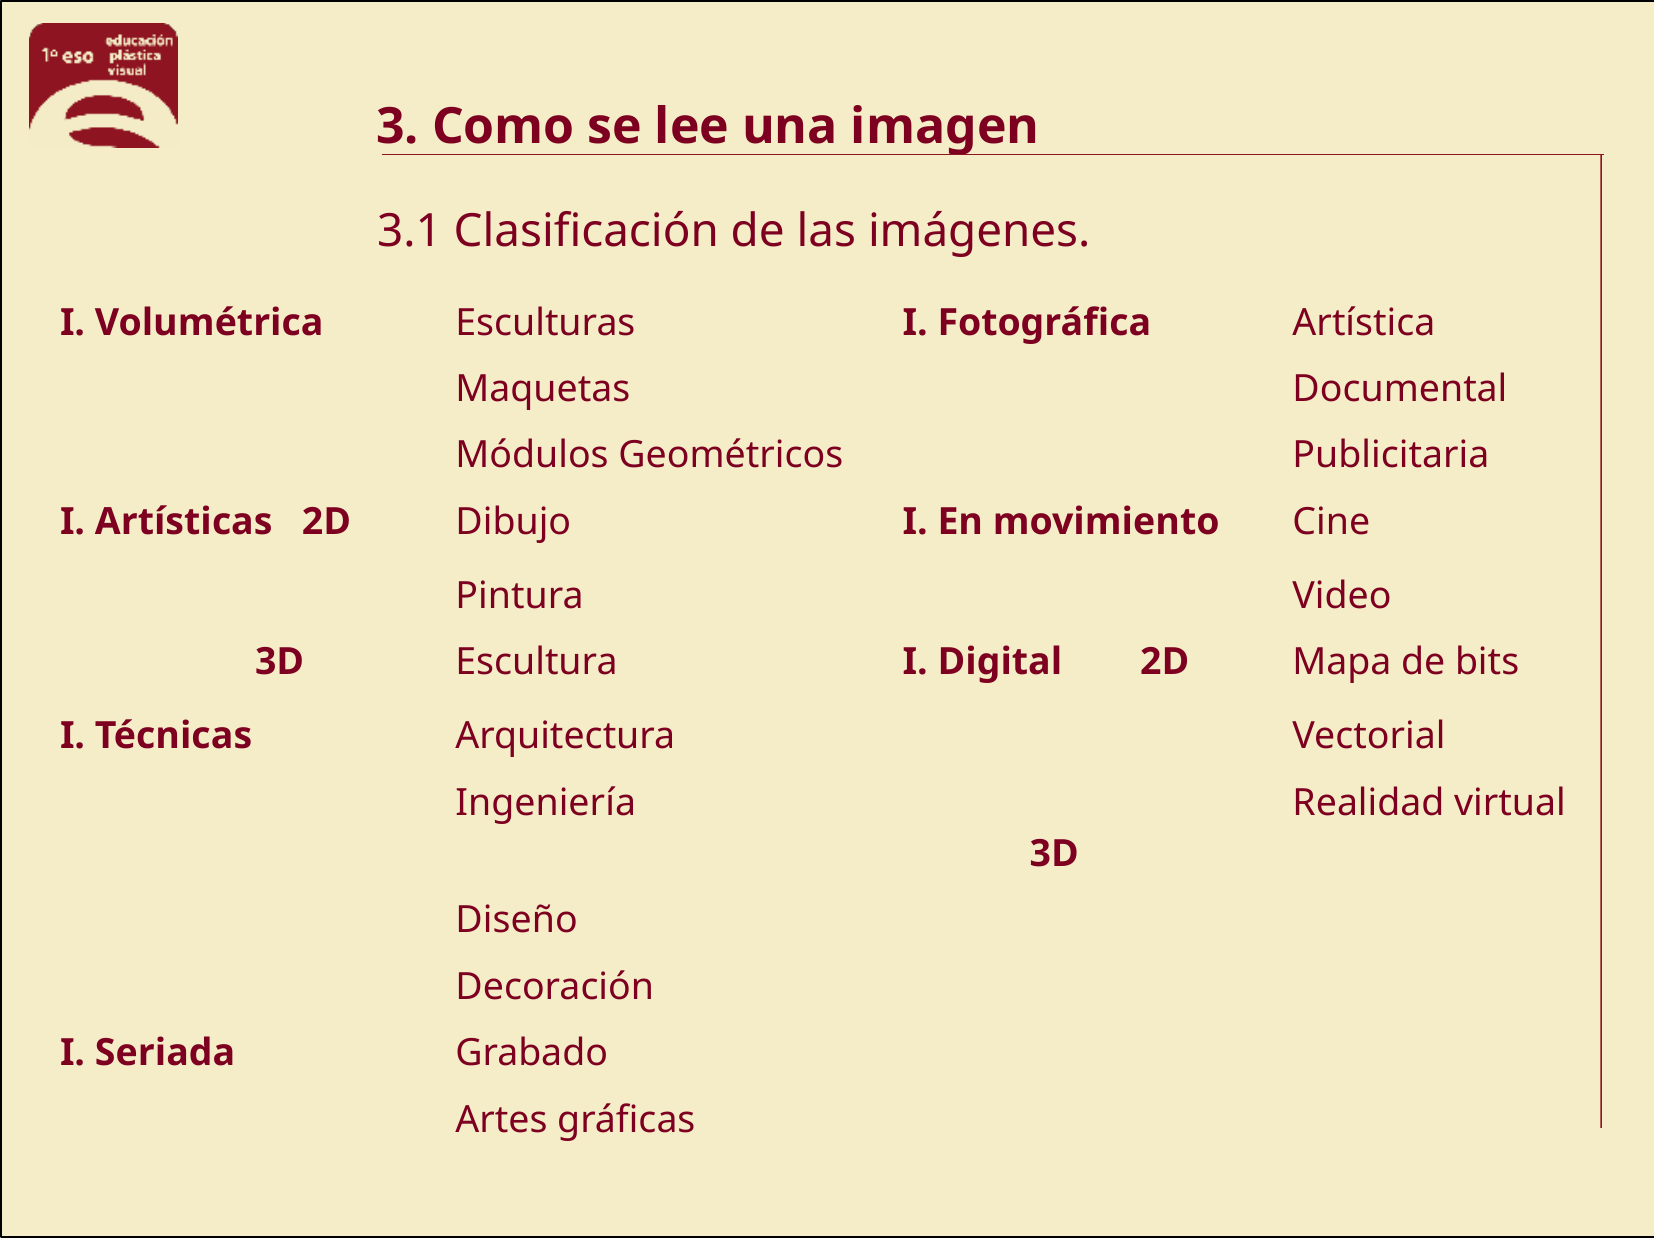

3. Como se lee una imagen
	 3.1 Clasificación de las imágenes.
| I. Volumétrica | Esculturas | I. Fotográfica | Artística |
| --- | --- | --- | --- |
| | Maquetas | | Documental |
| | Módulos Geométricos | | Publicitaria |
| I. Artísticas 2D | Dibujo | I. En movimiento | Cine |
| | Pintura | | Video |
| 3D | Escultura | I. Digital 2D | Mapa de bits |
| I. Técnicas | Arquitectura | | Vectorial |
| | Ingeniería | 3D | Realidad virtual |
| | Diseño | | |
| | Decoración | | |
| I. Seriada | Grabado | | |
| | Artes gráficas | | |
#